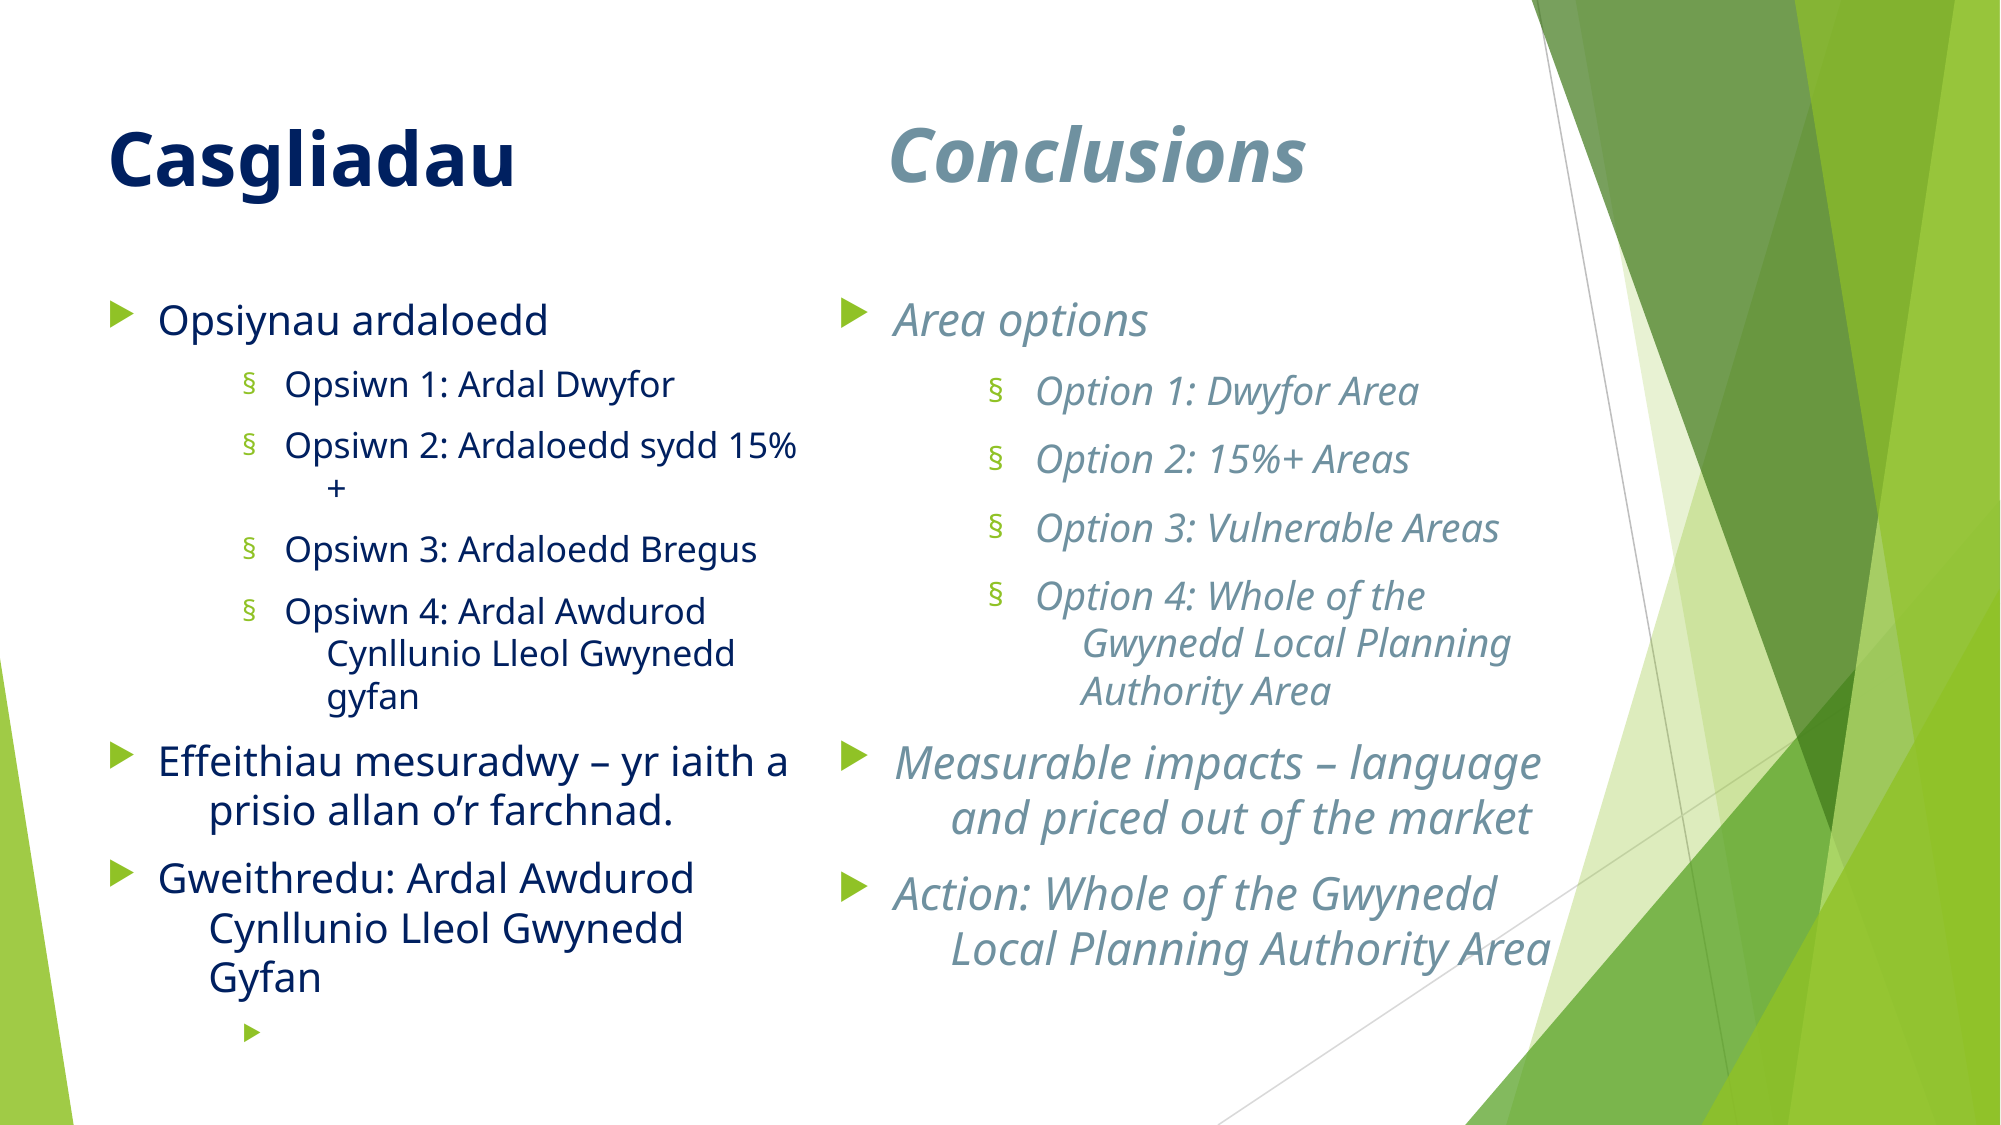

# Conclusions
Casgliadau
Area options
Option 1: Dwyfor Area
Option 2: 15%+ Areas
Option 3: Vulnerable Areas
Option 4: Whole of the Gwynedd Local Planning Authority Area
Measurable impacts – language and priced out of the market
Action: Whole of the Gwynedd Local Planning Authority Area
Opsiynau ardaloedd
Opsiwn 1: Ardal Dwyfor
Opsiwn 2: Ardaloedd sydd 15%+
Opsiwn 3: Ardaloedd Bregus
Opsiwn 4: Ardal Awdurod Cynllunio Lleol Gwynedd gyfan
Effeithiau mesuradwy – yr iaith a prisio allan o’r farchnad.
Gweithredu: Ardal Awdurod Cynllunio Lleol Gwynedd Gyfan